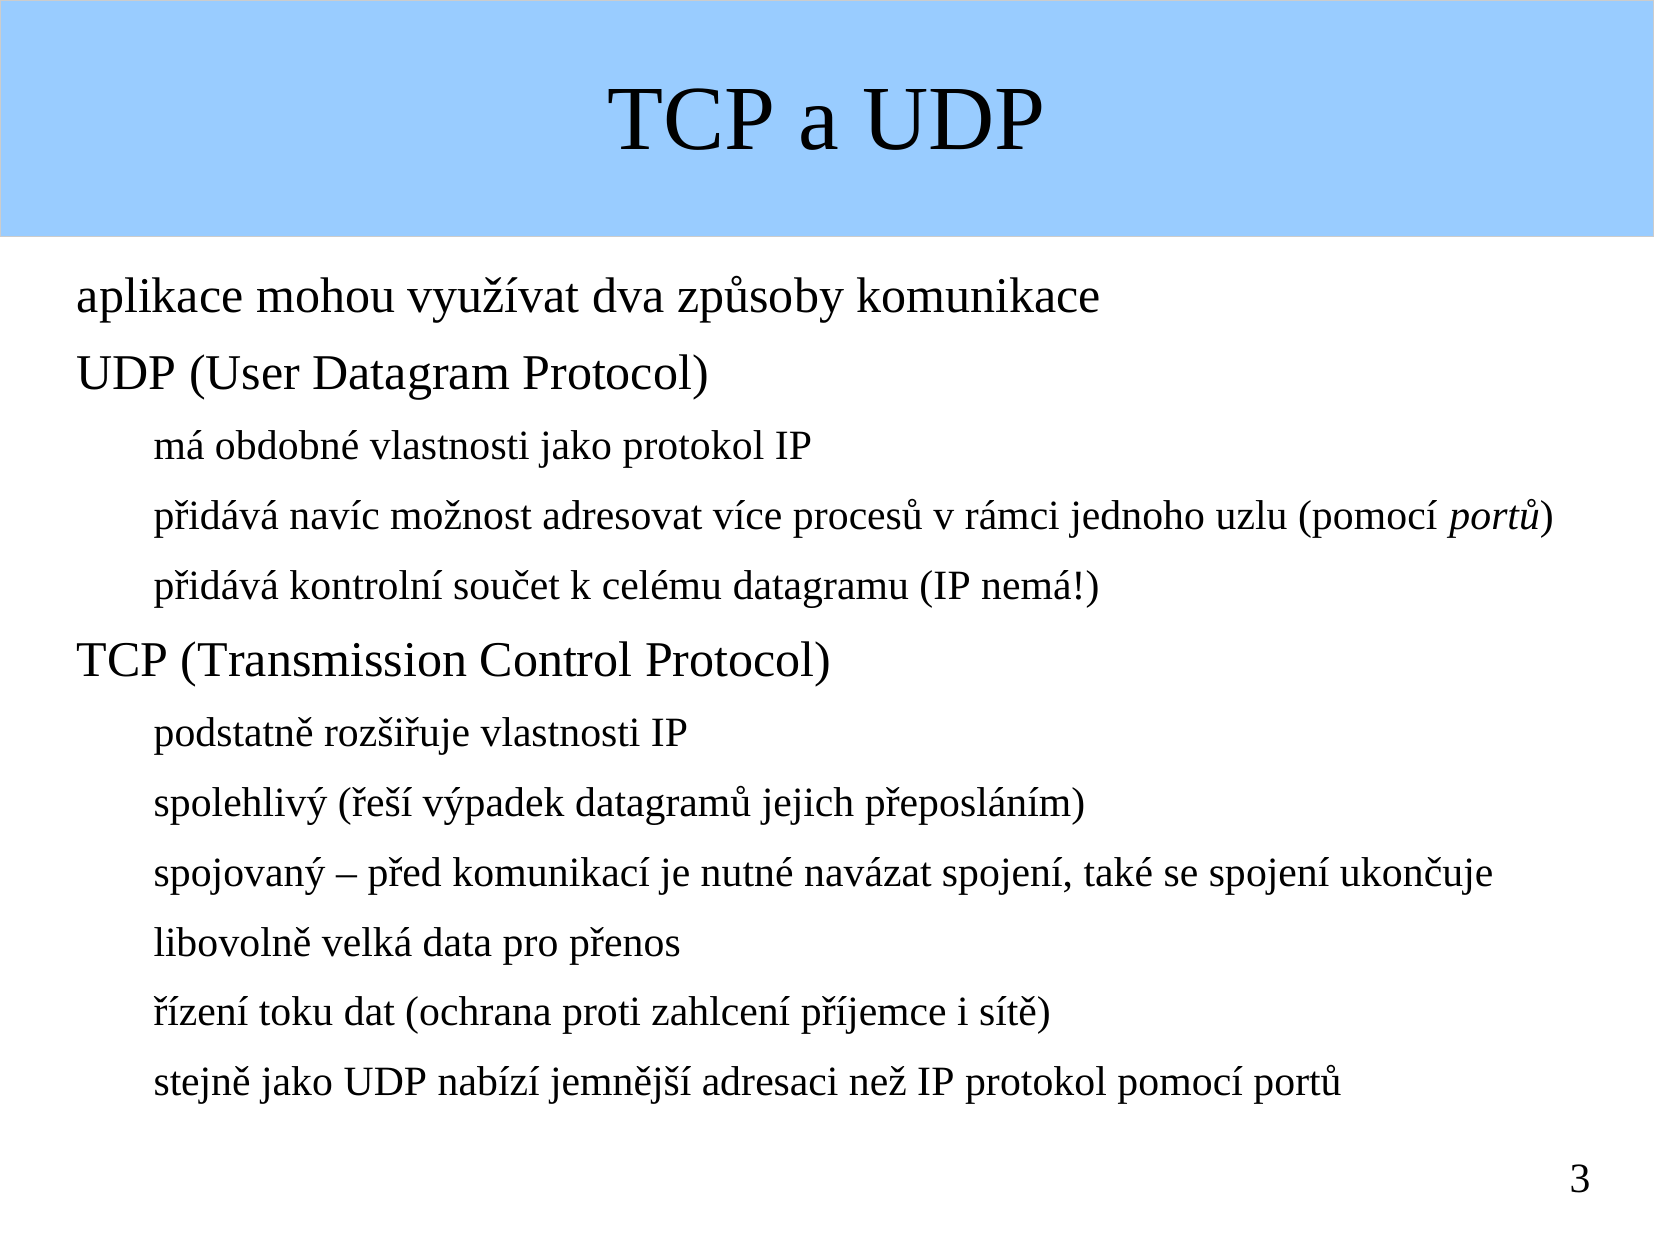

# TCP a UDP
aplikace mohou využívat dva způsoby komunikace
UDP (User Datagram Protocol)
má obdobné vlastnosti jako protokol IP
přidává navíc možnost adresovat více procesů v rámci jednoho uzlu (pomocí portů)
přidává kontrolní součet k celému datagramu (IP nemá!)
TCP (Transmission Control Protocol)
podstatně rozšiřuje vlastnosti IP
spolehlivý (řeší výpadek datagramů jejich přeposláním)
spojovaný – před komunikací je nutné navázat spojení, také se spojení ukončuje
libovolně velká data pro přenos
řízení toku dat (ochrana proti zahlcení příjemce i sítě)
stejně jako UDP nabízí jemnější adresaci než IP protokol pomocí portů